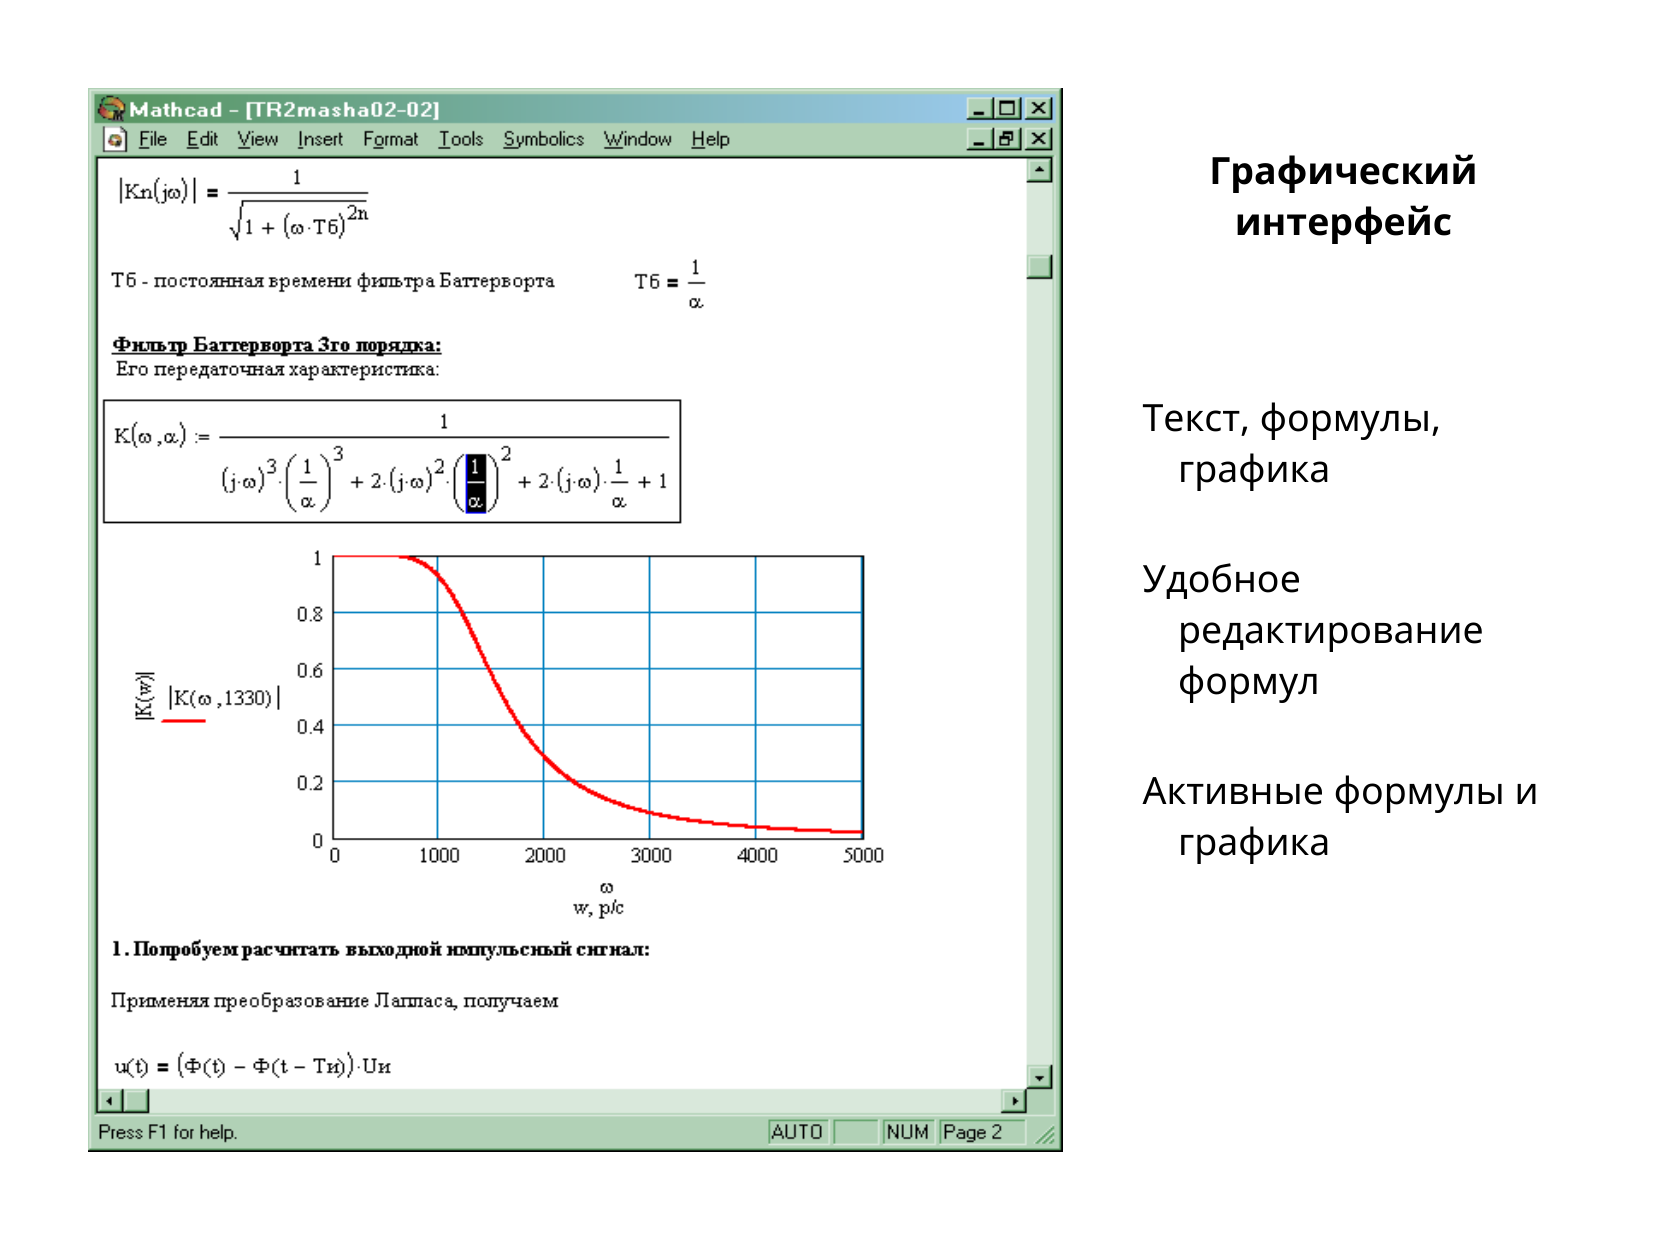

Графический
интерфейс
Текст, формулы, графика
Удобное редактирование формул
Активные формулы и графика